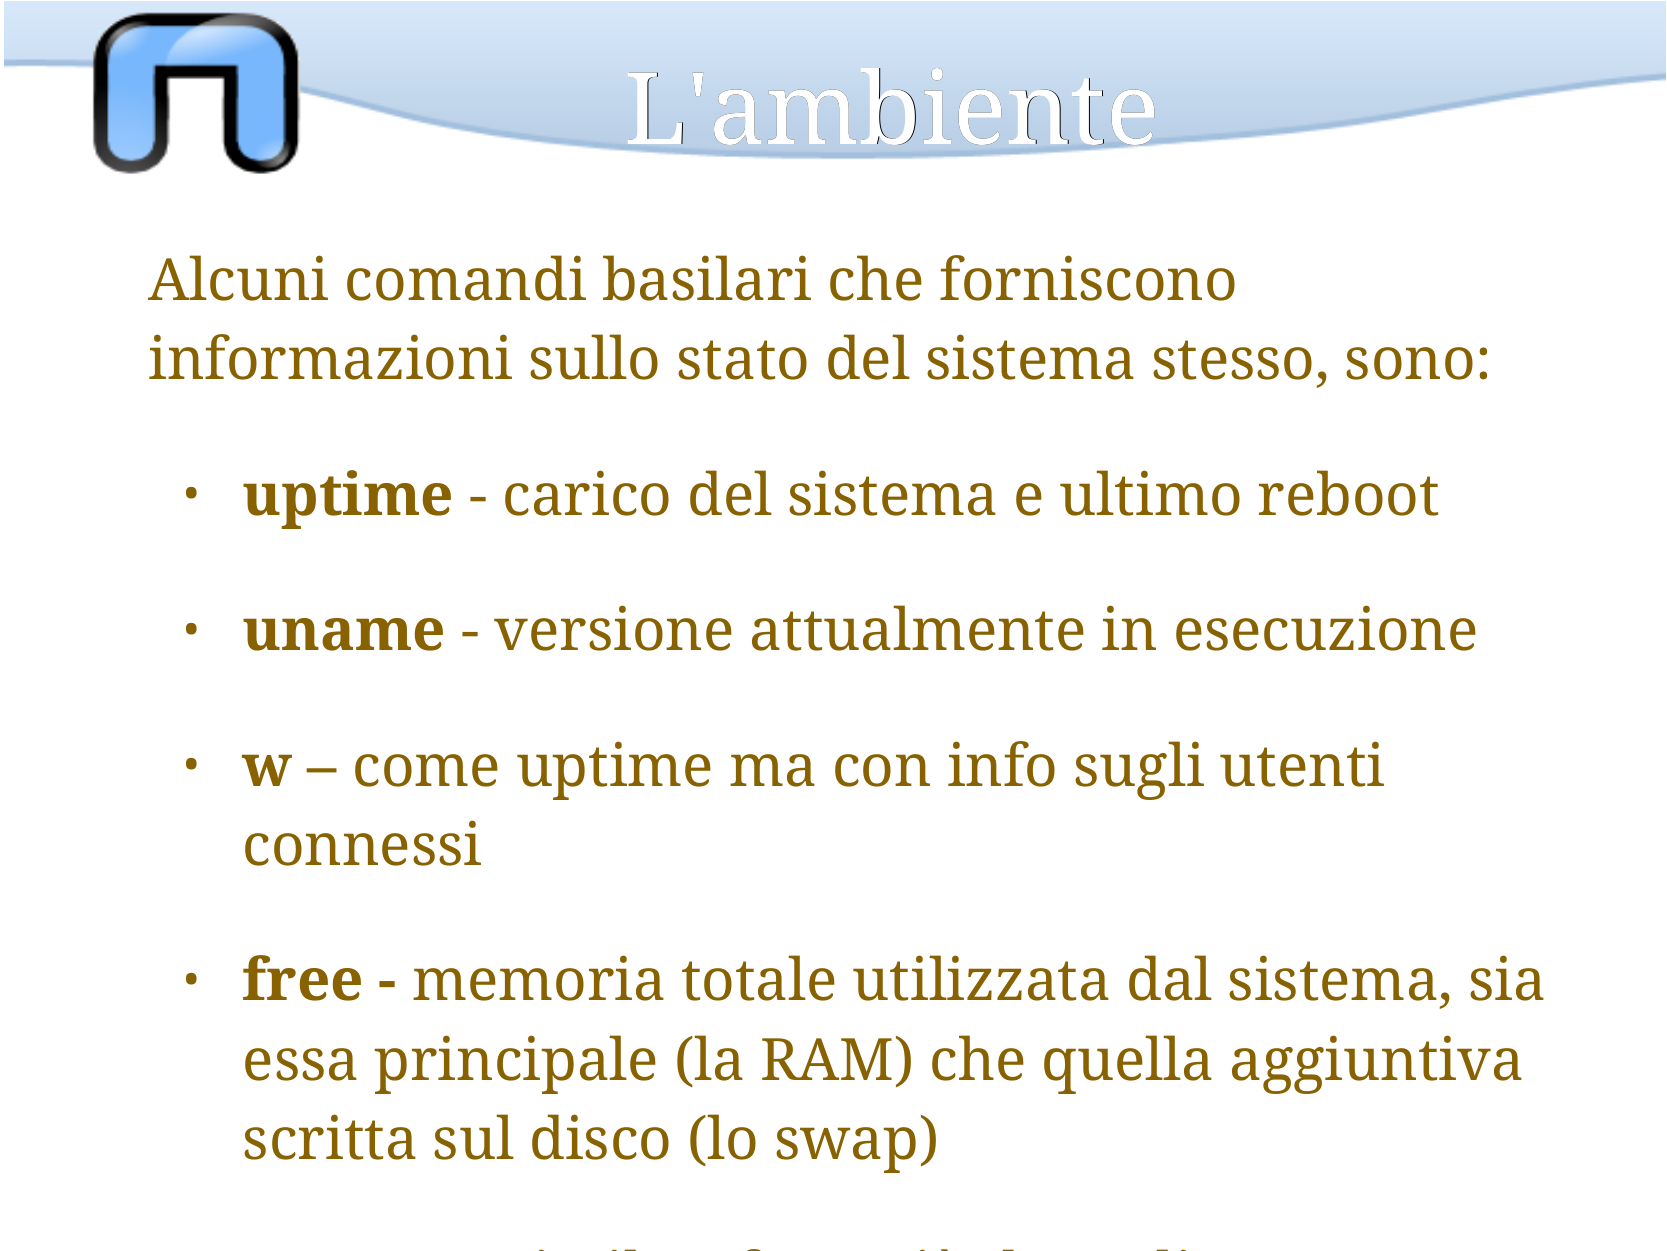

L'ambiente
# Alcuni comandi basilari che forniscono informazioni sullo stato del sistema stesso, sono:
uptime - carico del sistema e ultimo reboot
uname - versione attualmente in esecuzione
w – come uptime ma con info sugli utenti connessi
free - memoria totale utilizzata dal sistema, sia essa principale (la RAM) che quella aggiuntiva scritta sul disco (lo swap)
vmstat – simile a free, più dettagliato